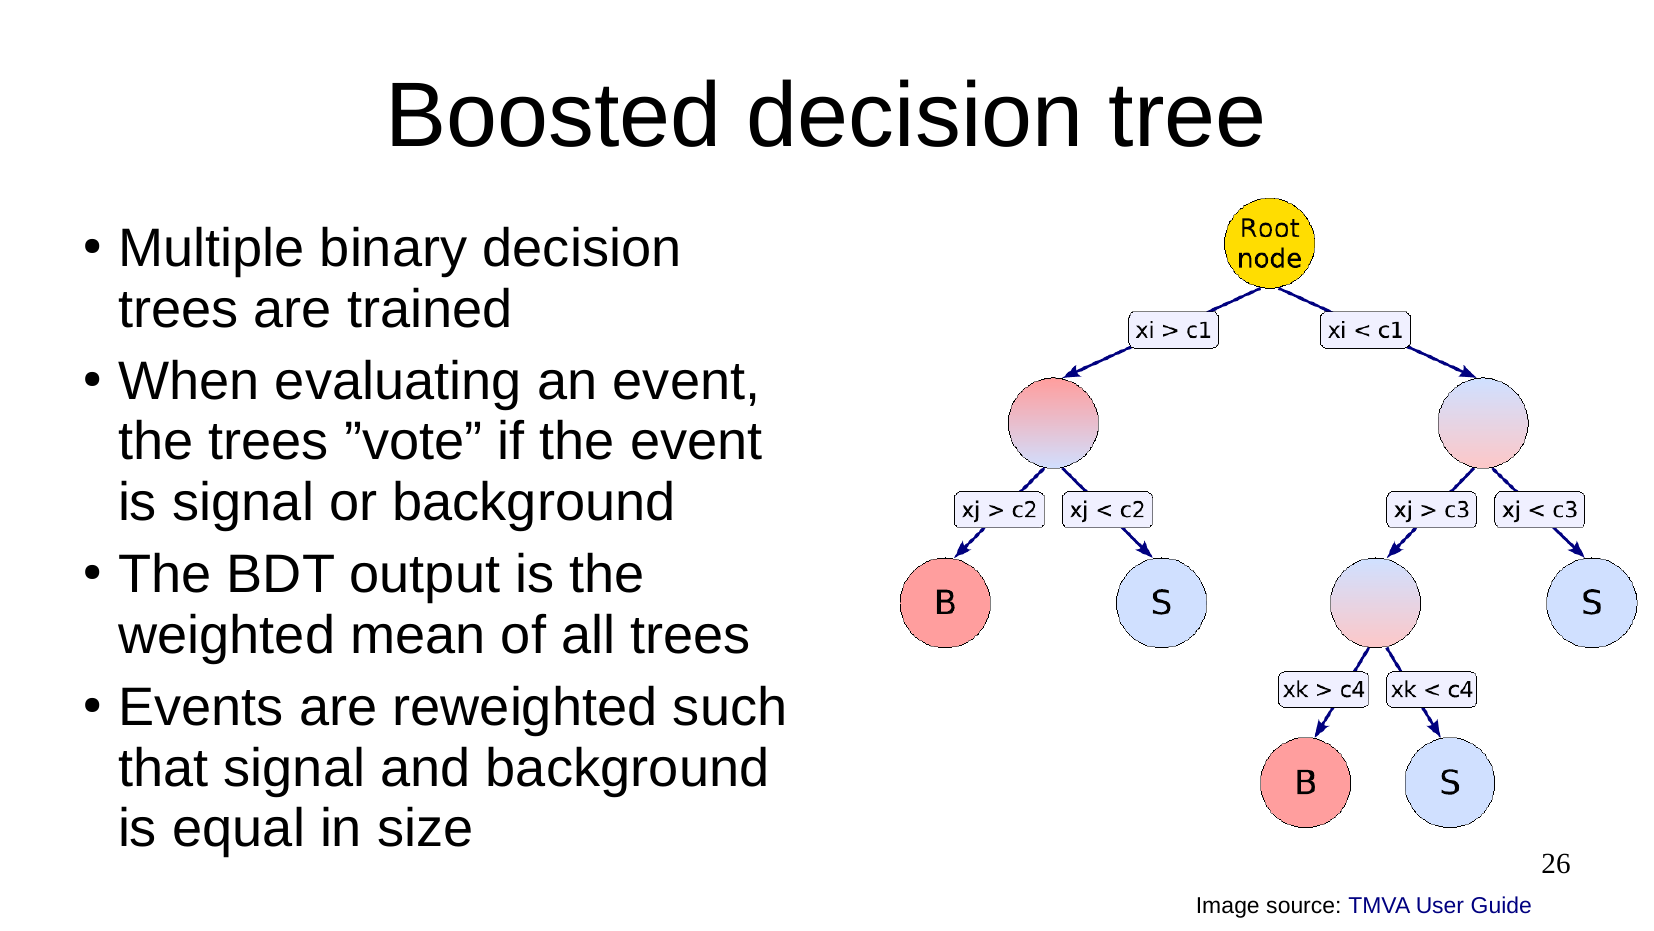

# Boosted decision tree
Multiple binary decision trees are trained
When evaluating an event, the trees ”vote” if the event is signal or background
The BDT output is the weighted mean of all trees
Events are reweighted such that signal and background is equal in size
26
Image source: TMVA User Guide